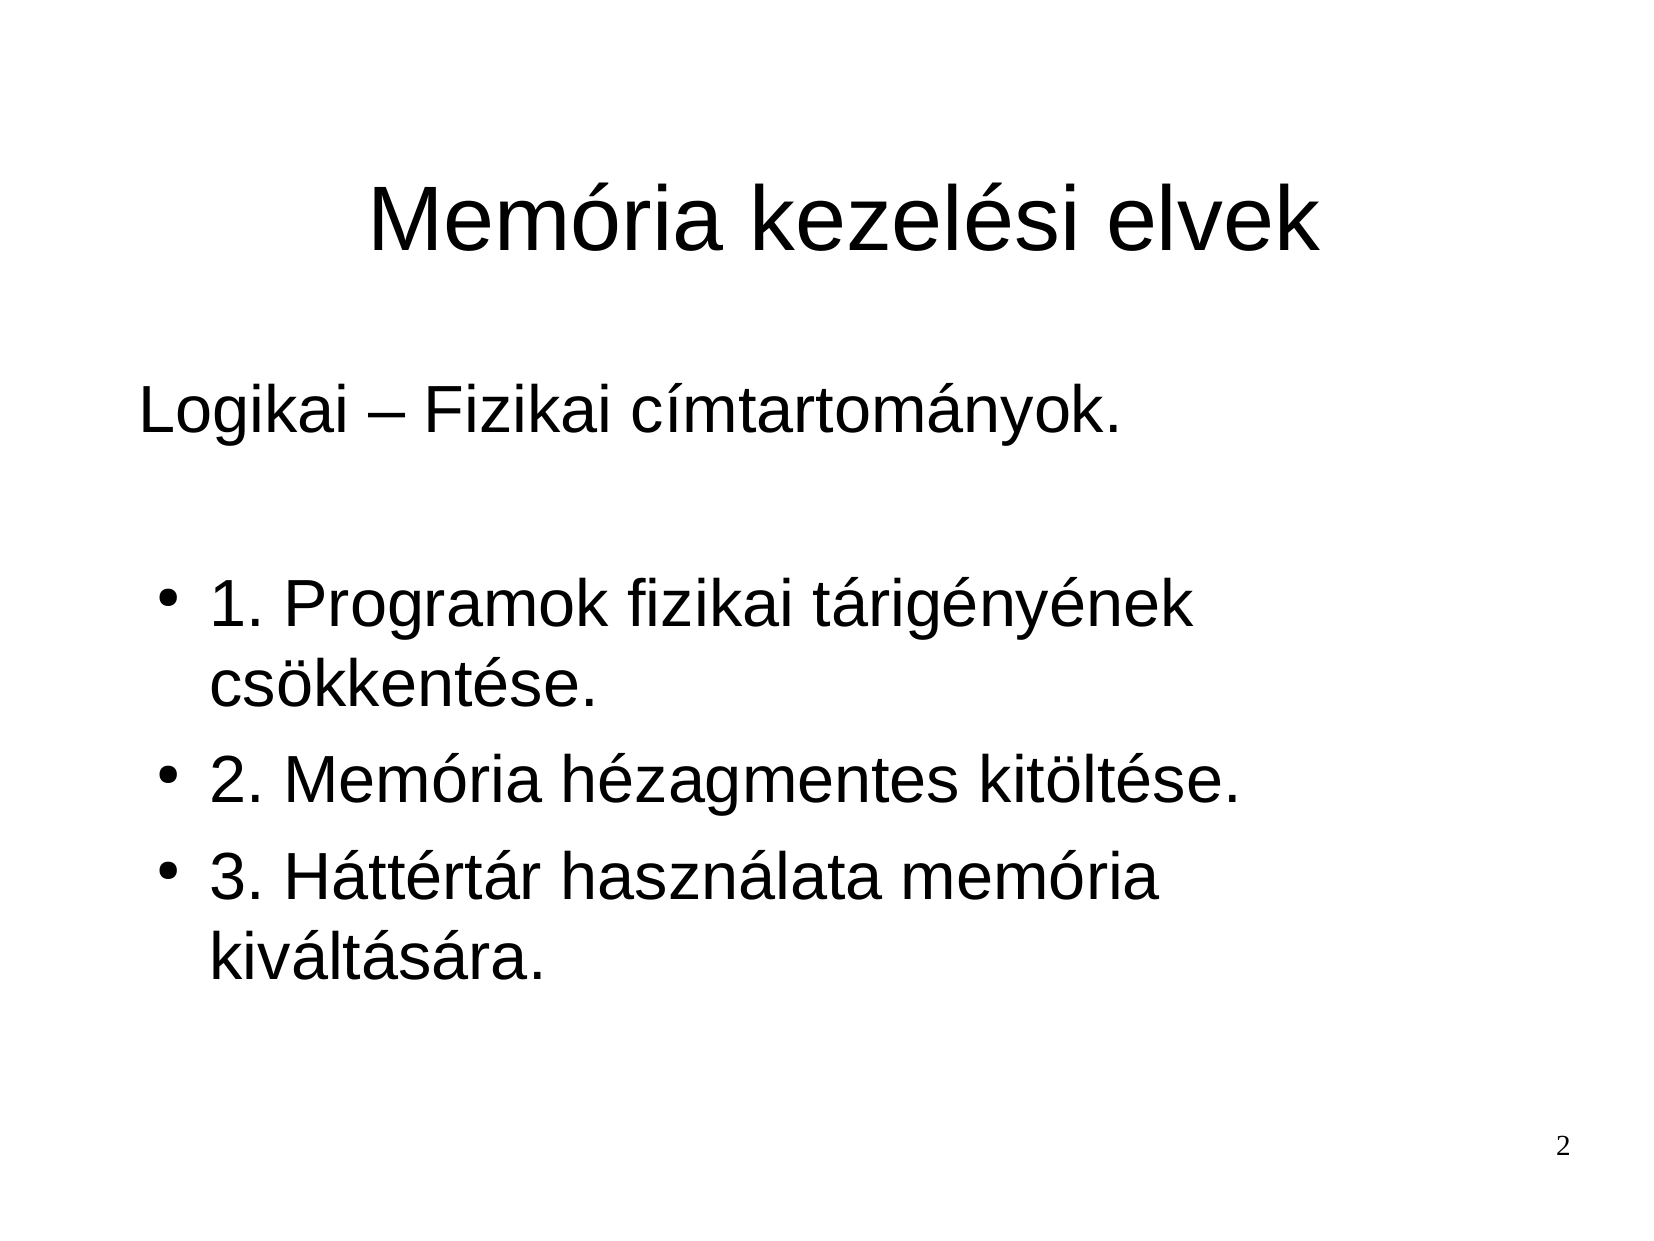

# Memória kezelési elvek
Logikai – Fizikai címtartományok.
1. Programok fizikai tárigényének csökkentése.
2. Memória hézagmentes kitöltése.
3. Háttértár használata memória kiváltására.
2